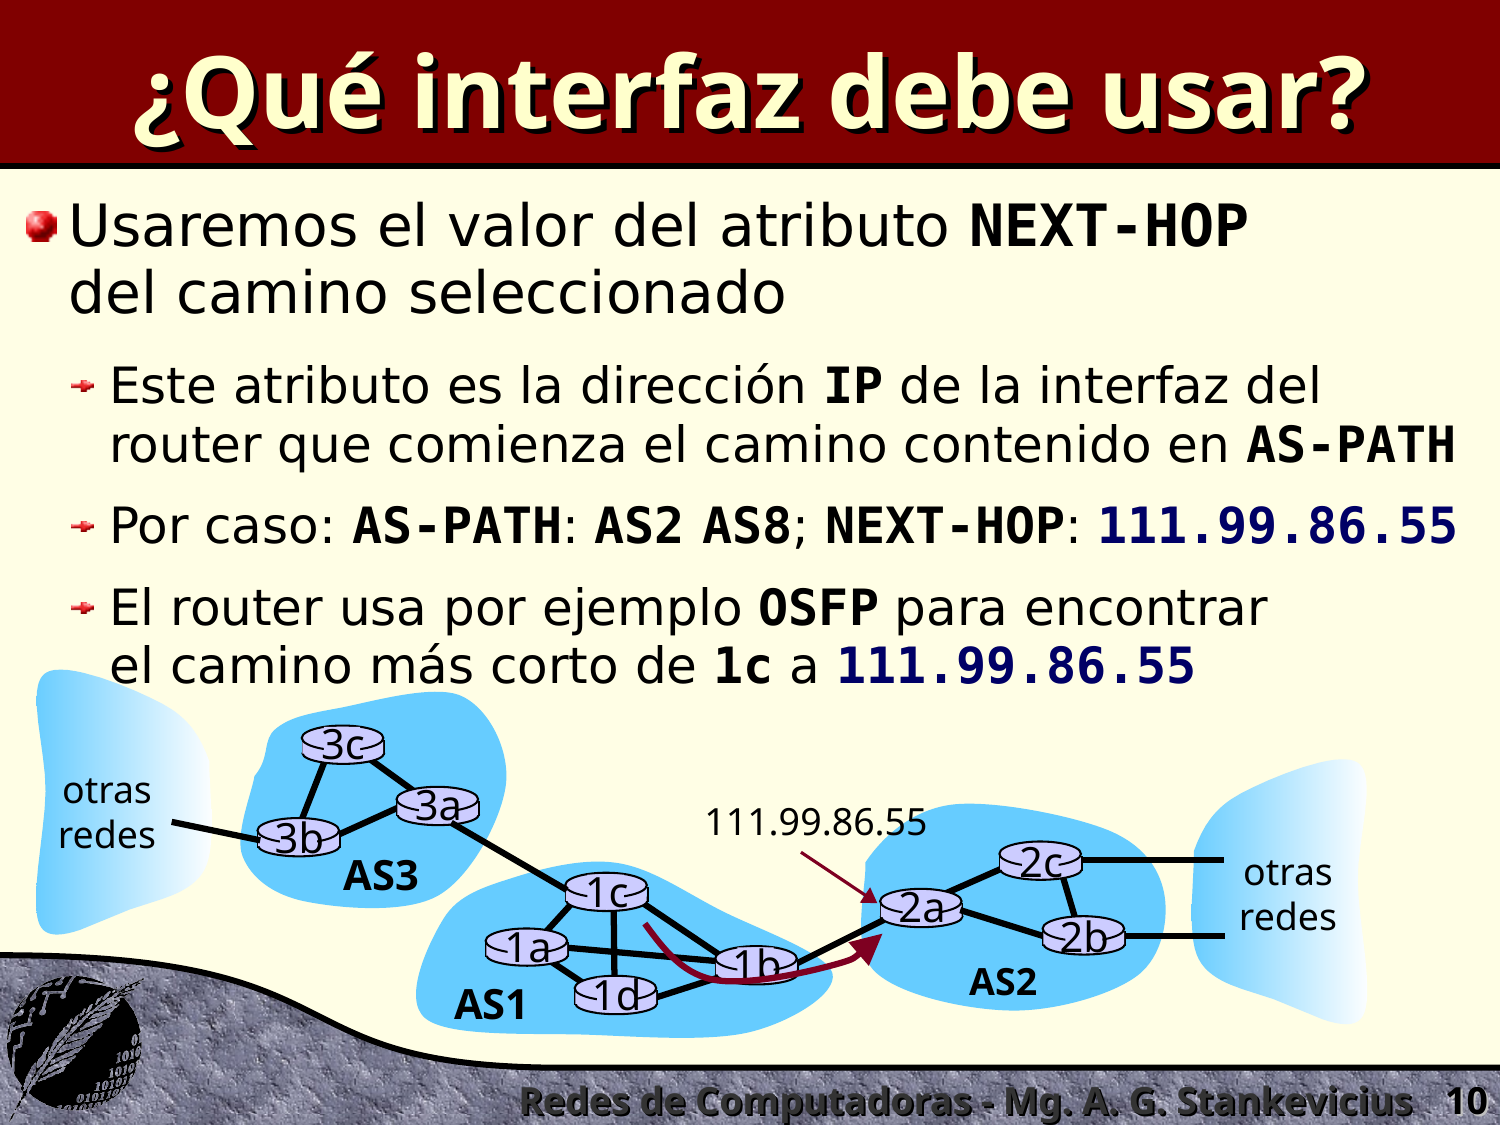

# ¿Qué interfaz debe usar?
Usaremos el valor del atributo NEXT-HOP
del camino seleccionado
Este atributo es la dirección IP de la interfaz del router que comienza el camino contenido en AS-PATH
Por caso: AS-PATH: AS2 AS8; NEXT-HOP: 111.99.86.55
El router usa por ejemplo OSFP para encontrar
el camino más corto de 1c a 111.99.86.55
3c
otras
redes
3a
111.99.86.55
3b
2c
otras
redes
AS3
1c
1a
1b
1d
AS1
2a
2b
AS2
10